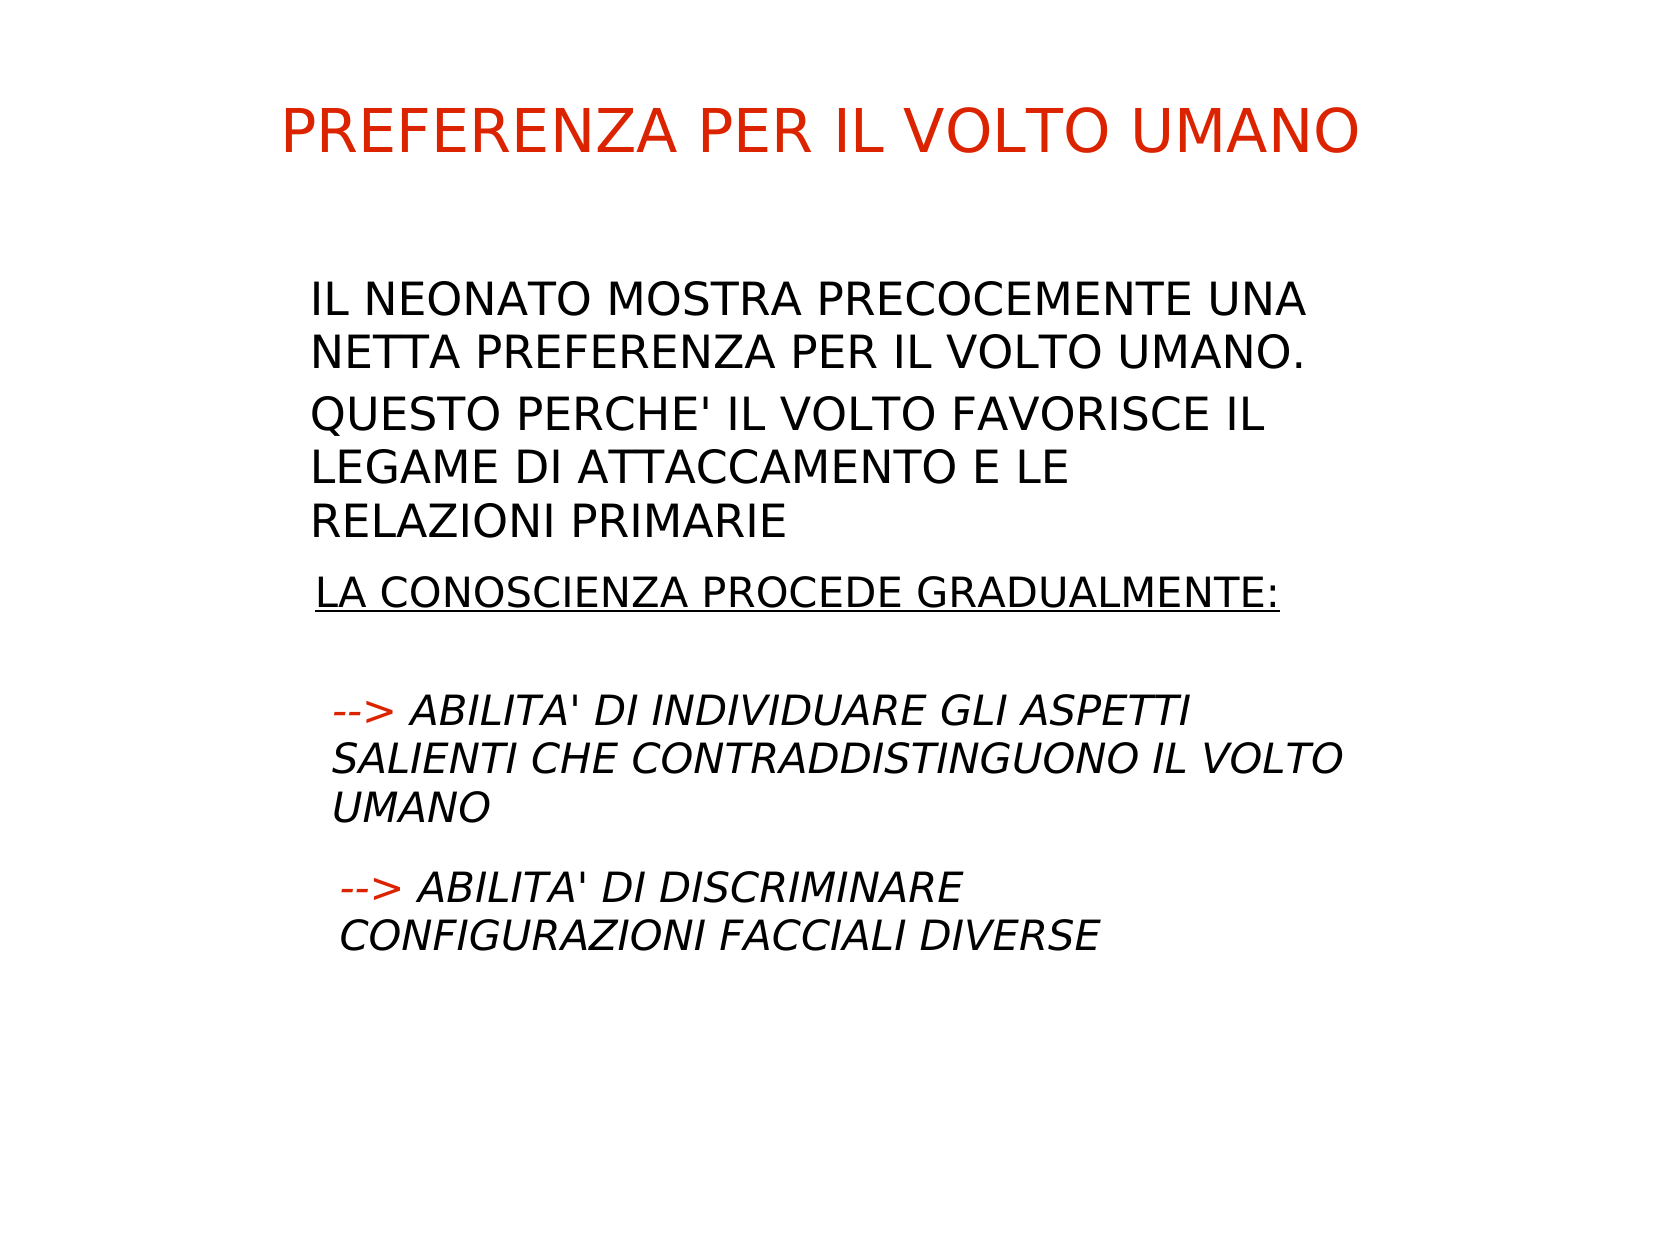

PREFERENZA PER IL VOLTO UMANO
IL NEONATO MOSTRA PRECOCEMENTE UNA NETTA PREFERENZA PER IL VOLTO UMANO.
QUESTO PERCHE' IL VOLTO FAVORISCE IL LEGAME DI ATTACCAMENTO E LE RELAZIONI PRIMARIE
LA CONOSCIENZA PROCEDE GRADUALMENTE:
--> ABILITA' DI INDIVIDUARE GLI ASPETTI SALIENTI CHE CONTRADDISTINGUONO IL VOLTO UMANO
--> ABILITA' DI DISCRIMINARE CONFIGURAZIONI FACCIALI DIVERSE